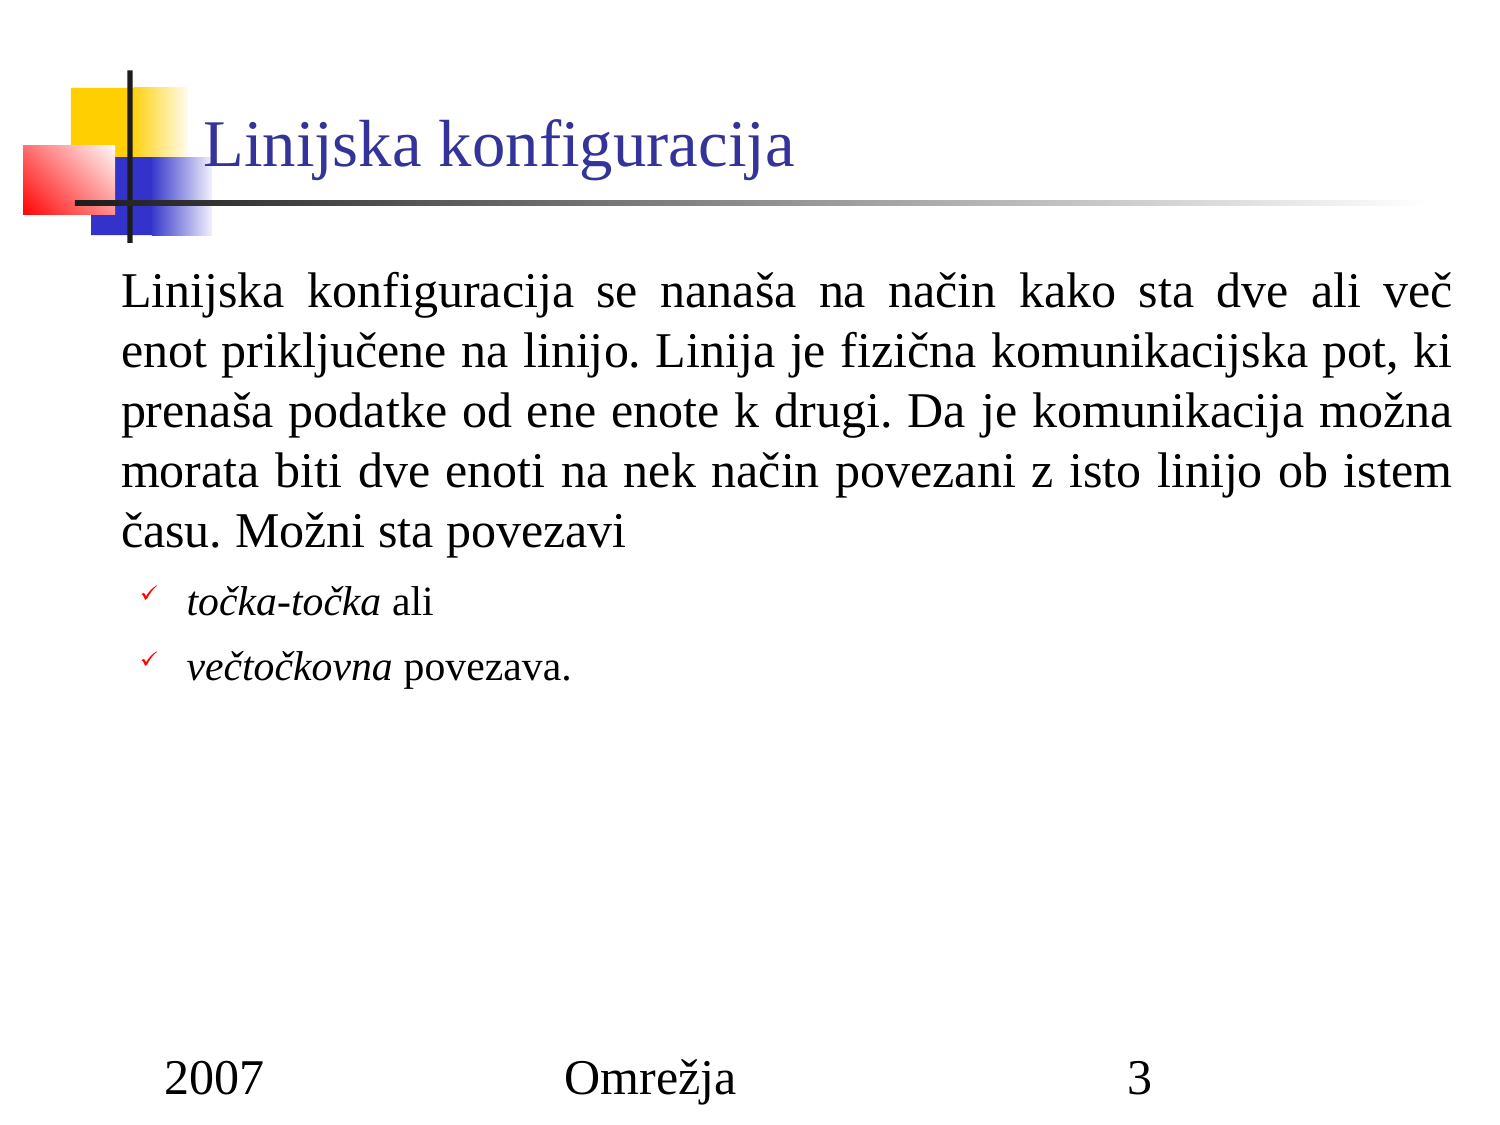

# Linijska konfiguracija
	Linijska konfiguracija se nanaša na način kako sta dve ali več enot priključene na linijo. Linija je fizična komunikacijska pot, ki prenaša podatke od ene enote k drugi. Da je komunikacija možna morata biti dve enoti na nek način povezani z isto linijo ob istem času. Možni sta povezavi
točka-točka ali
večtočkovna povezava.
2007
Omrežja
3